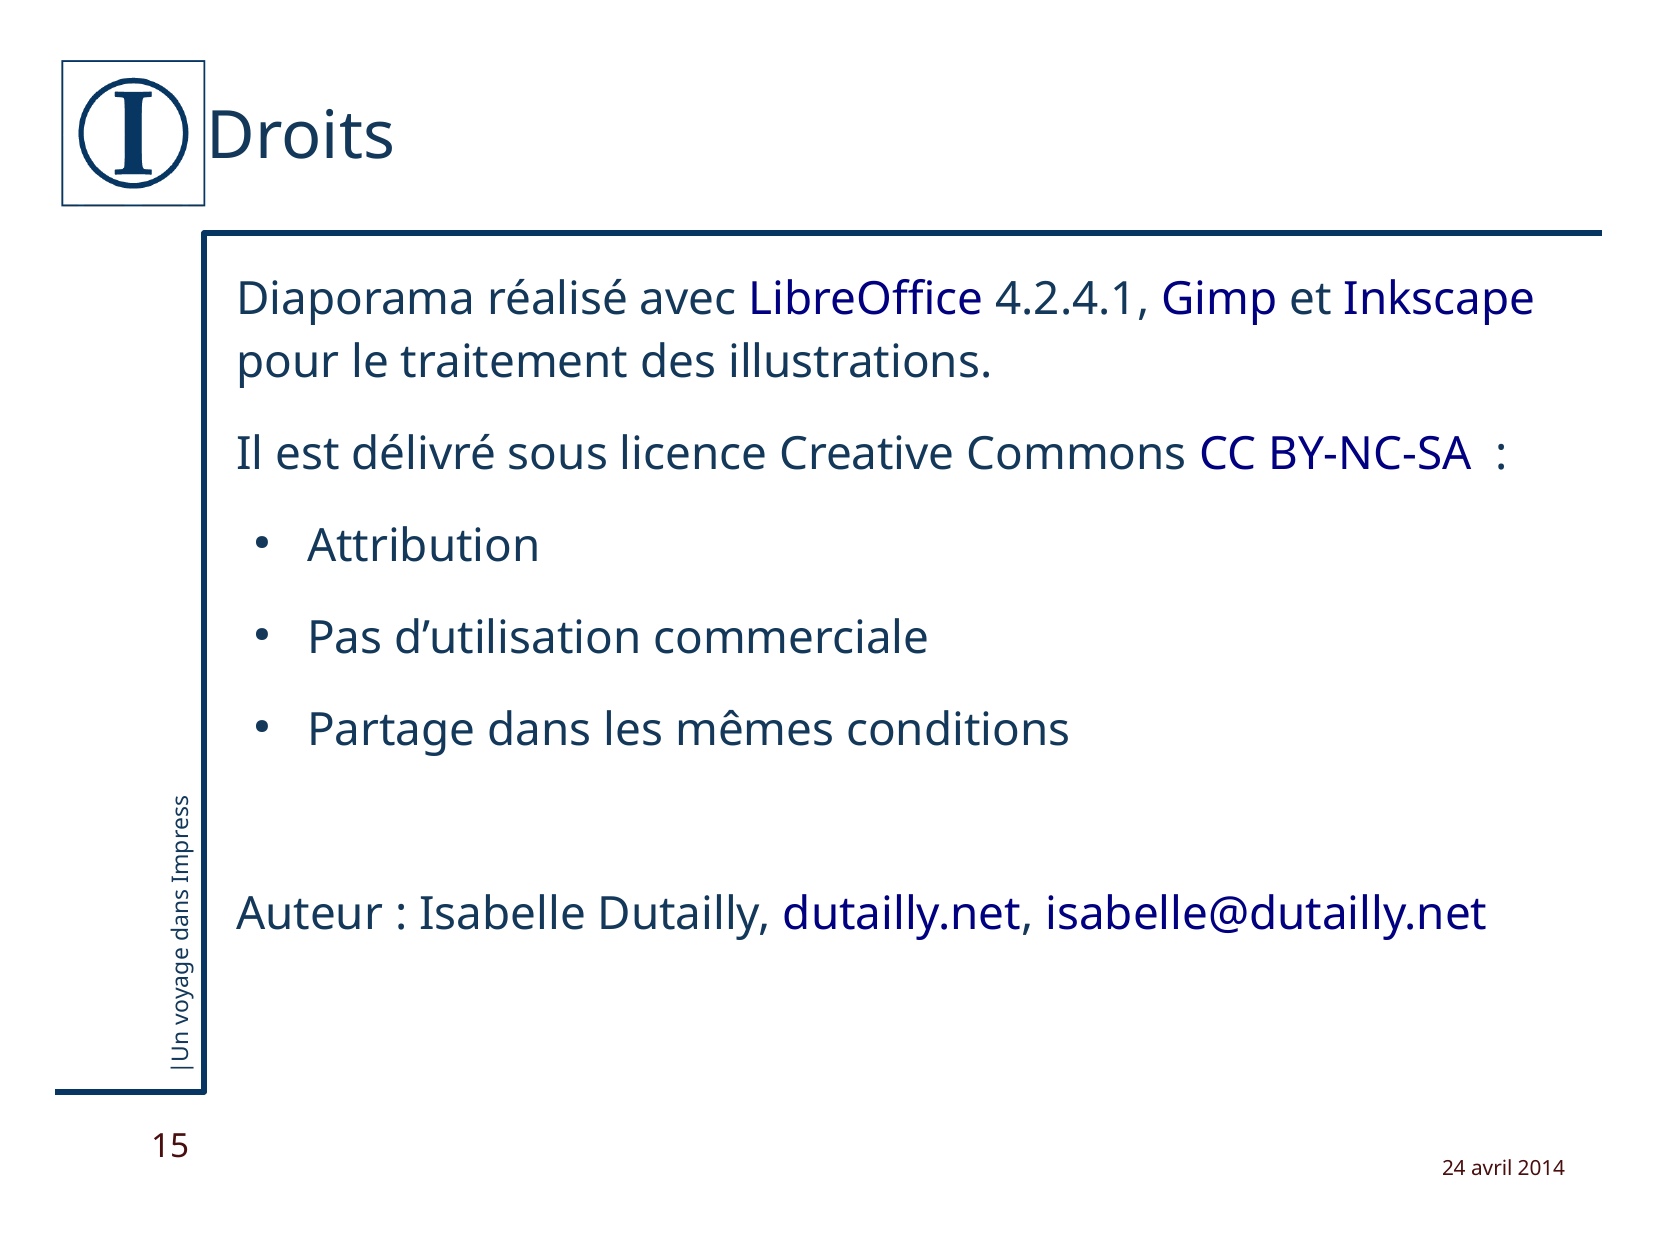

# Droits
Diaporama réalisé avec LibreOffice 4.2.4.1, Gimp et Inkscape pour le traitement des illustrations.
Il est délivré sous licence Creative Commons CC BY-NC-SA  :
Attribution
Pas d’utilisation commerciale
Partage dans les mêmes conditions
Auteur : Isabelle Dutailly, dutailly.net, isabelle@dutailly.net
Un voyage dans Impress
24 avril 2014